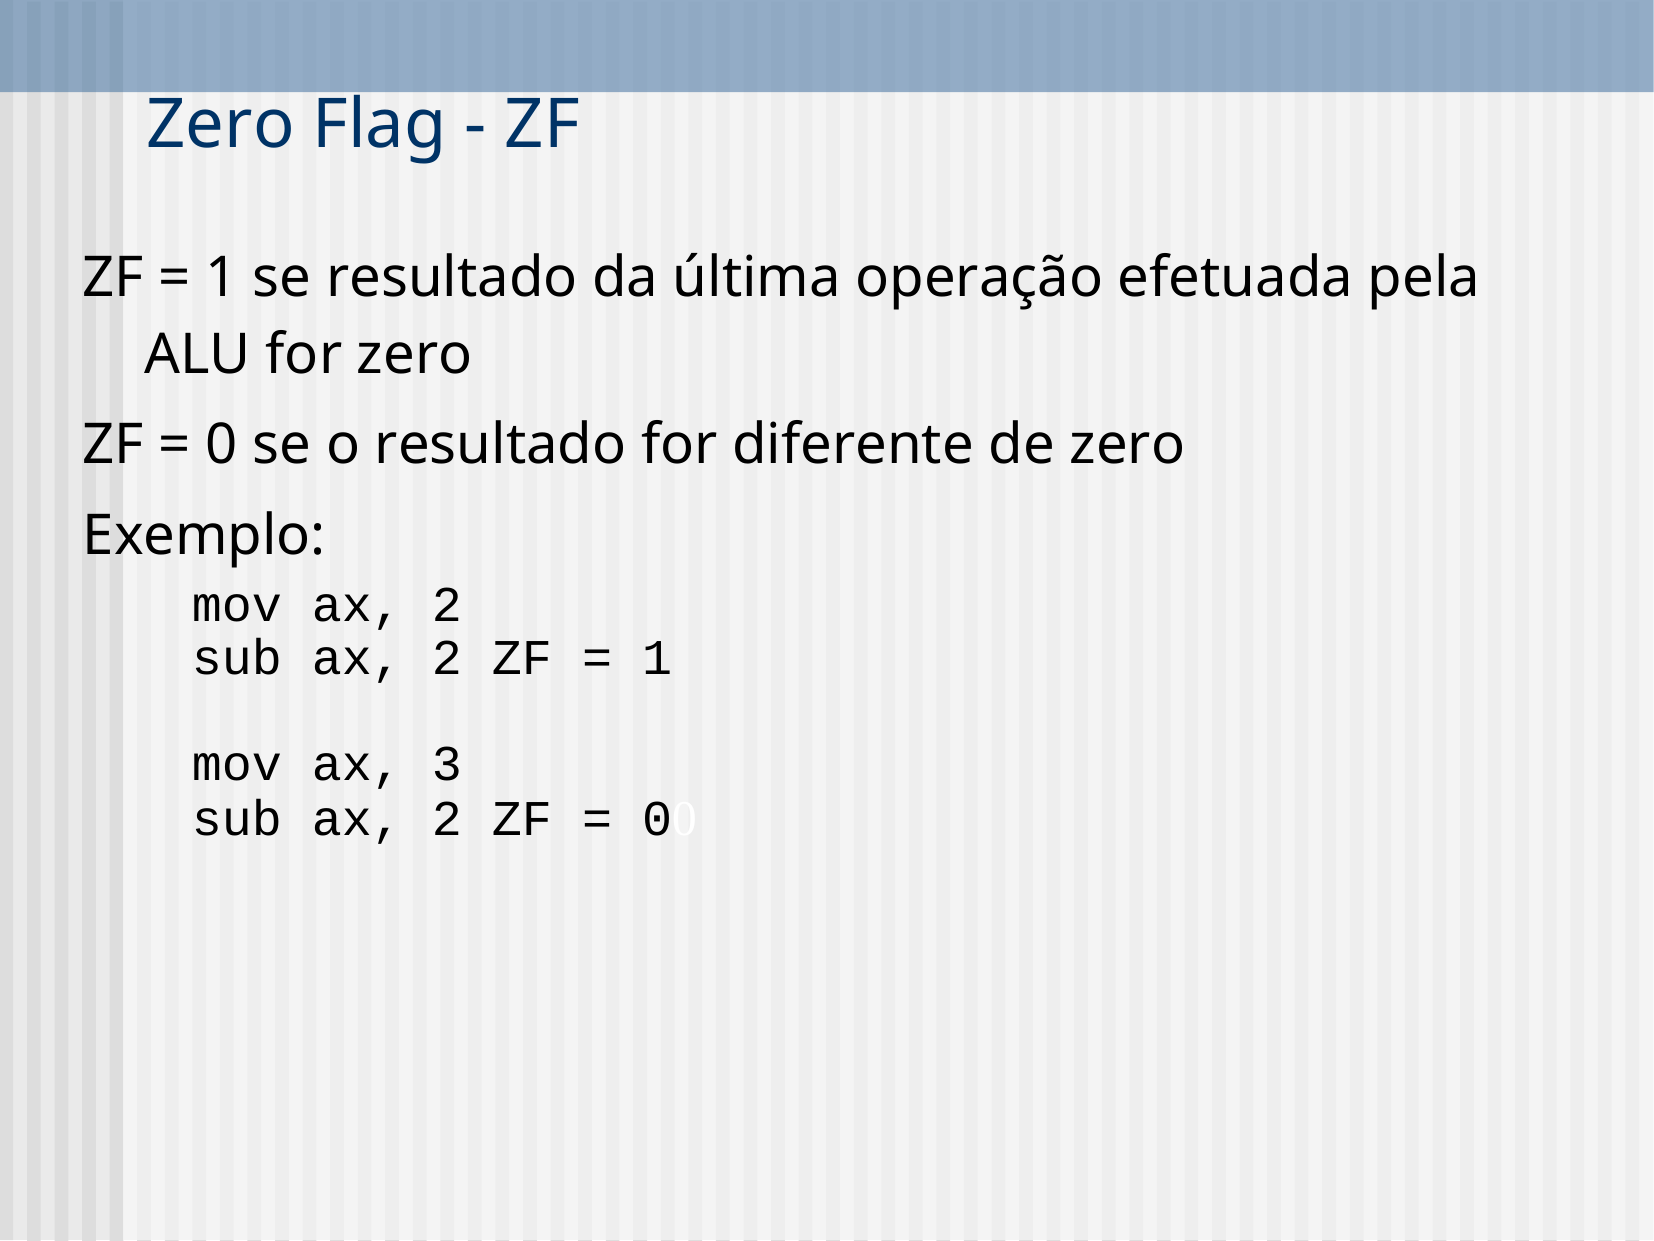

# Zero Flag - ZF
ZF = 1 se resultado da última operação efetuada pela ALU for zero
ZF = 0 se o resultado for diferente de zero
Exemplo:
mov ax, 2
sub ax, 2 ZF = 1
mov ax, 3
sub ax, 2 ZF = 00